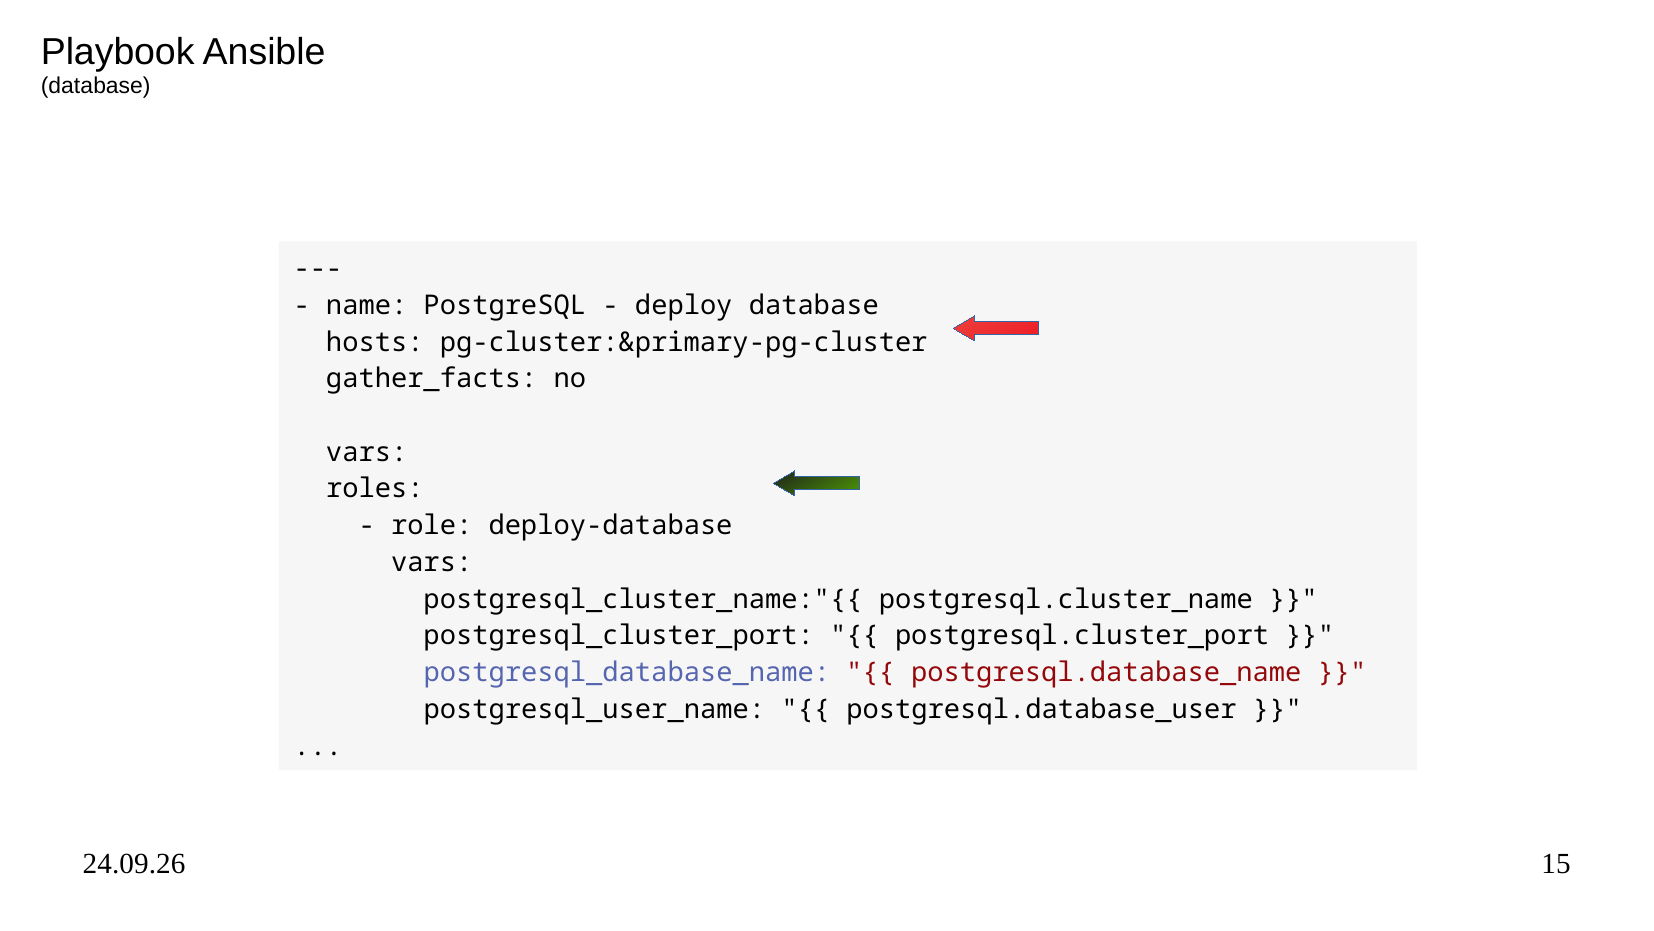

Playbook Ansible
(database)
---
- name: PostgreSQL - deploy database
 hosts: pg-cluster:&primary-pg-cluster
 gather_facts: no
 vars:
 roles:
 - role: deploy-database
 vars:
 postgresql_cluster_name:"{{ postgresql.cluster_name }}"
 postgresql_cluster_port: "{{ postgresql.cluster_port }}"
 postgresql_database_name: "{{ postgresql.database_name }}"
 postgresql_user_name: "{{ postgresql.database_user }}"
...
15